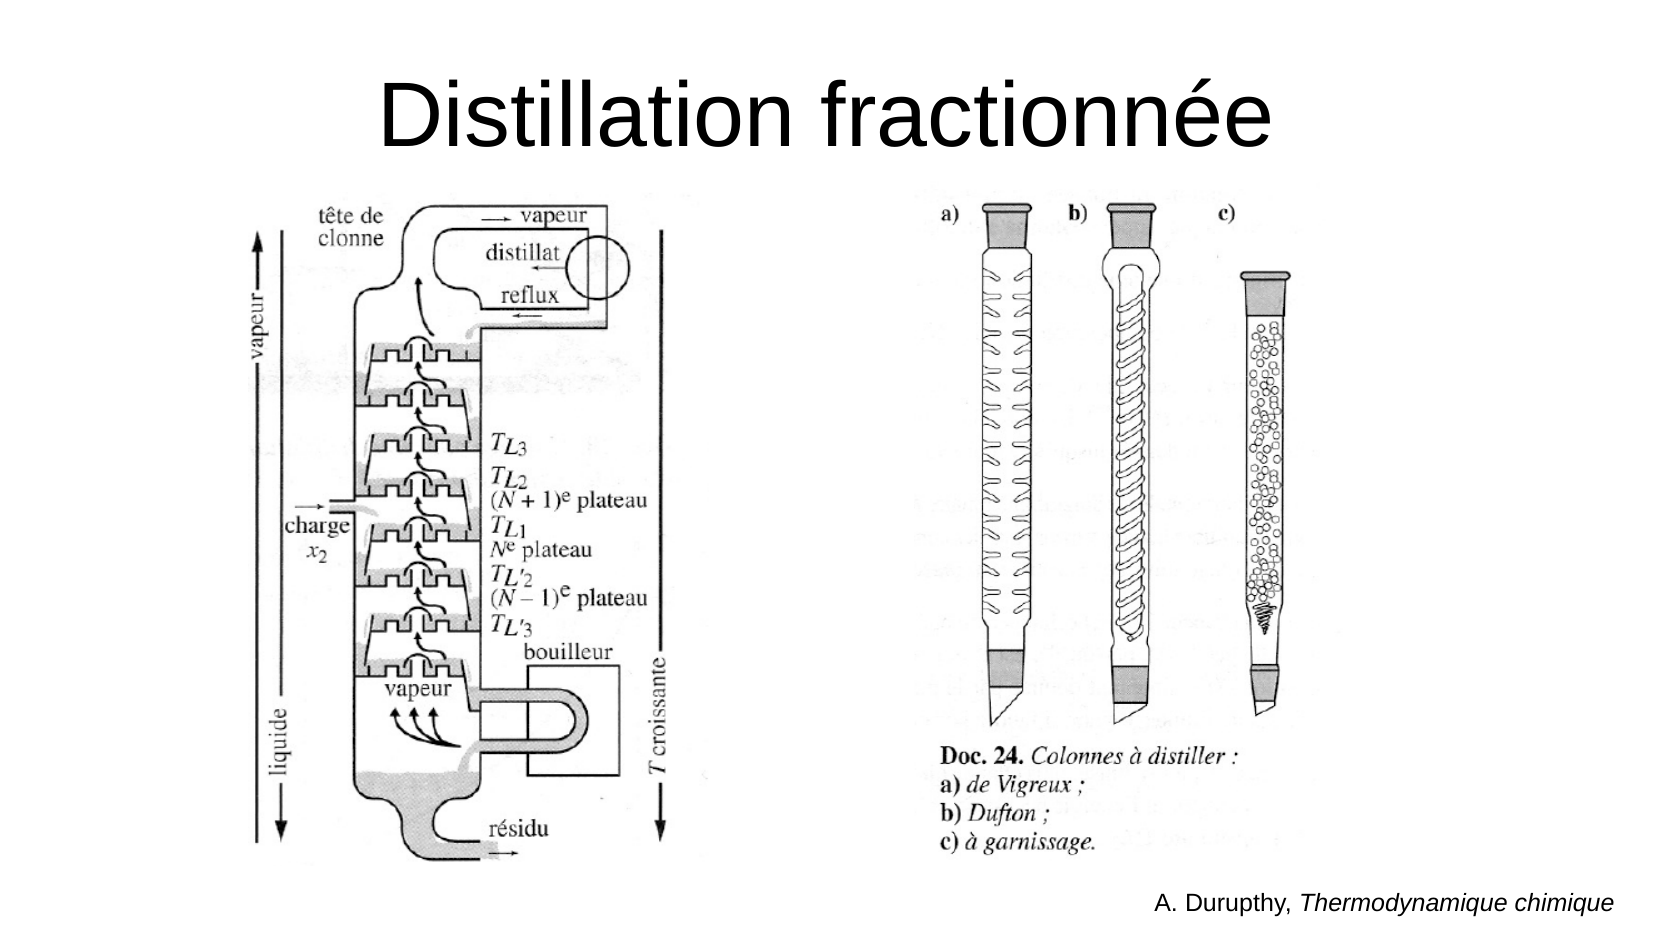

# Distillation fractionnée
A. Durupthy, Thermodynamique chimique